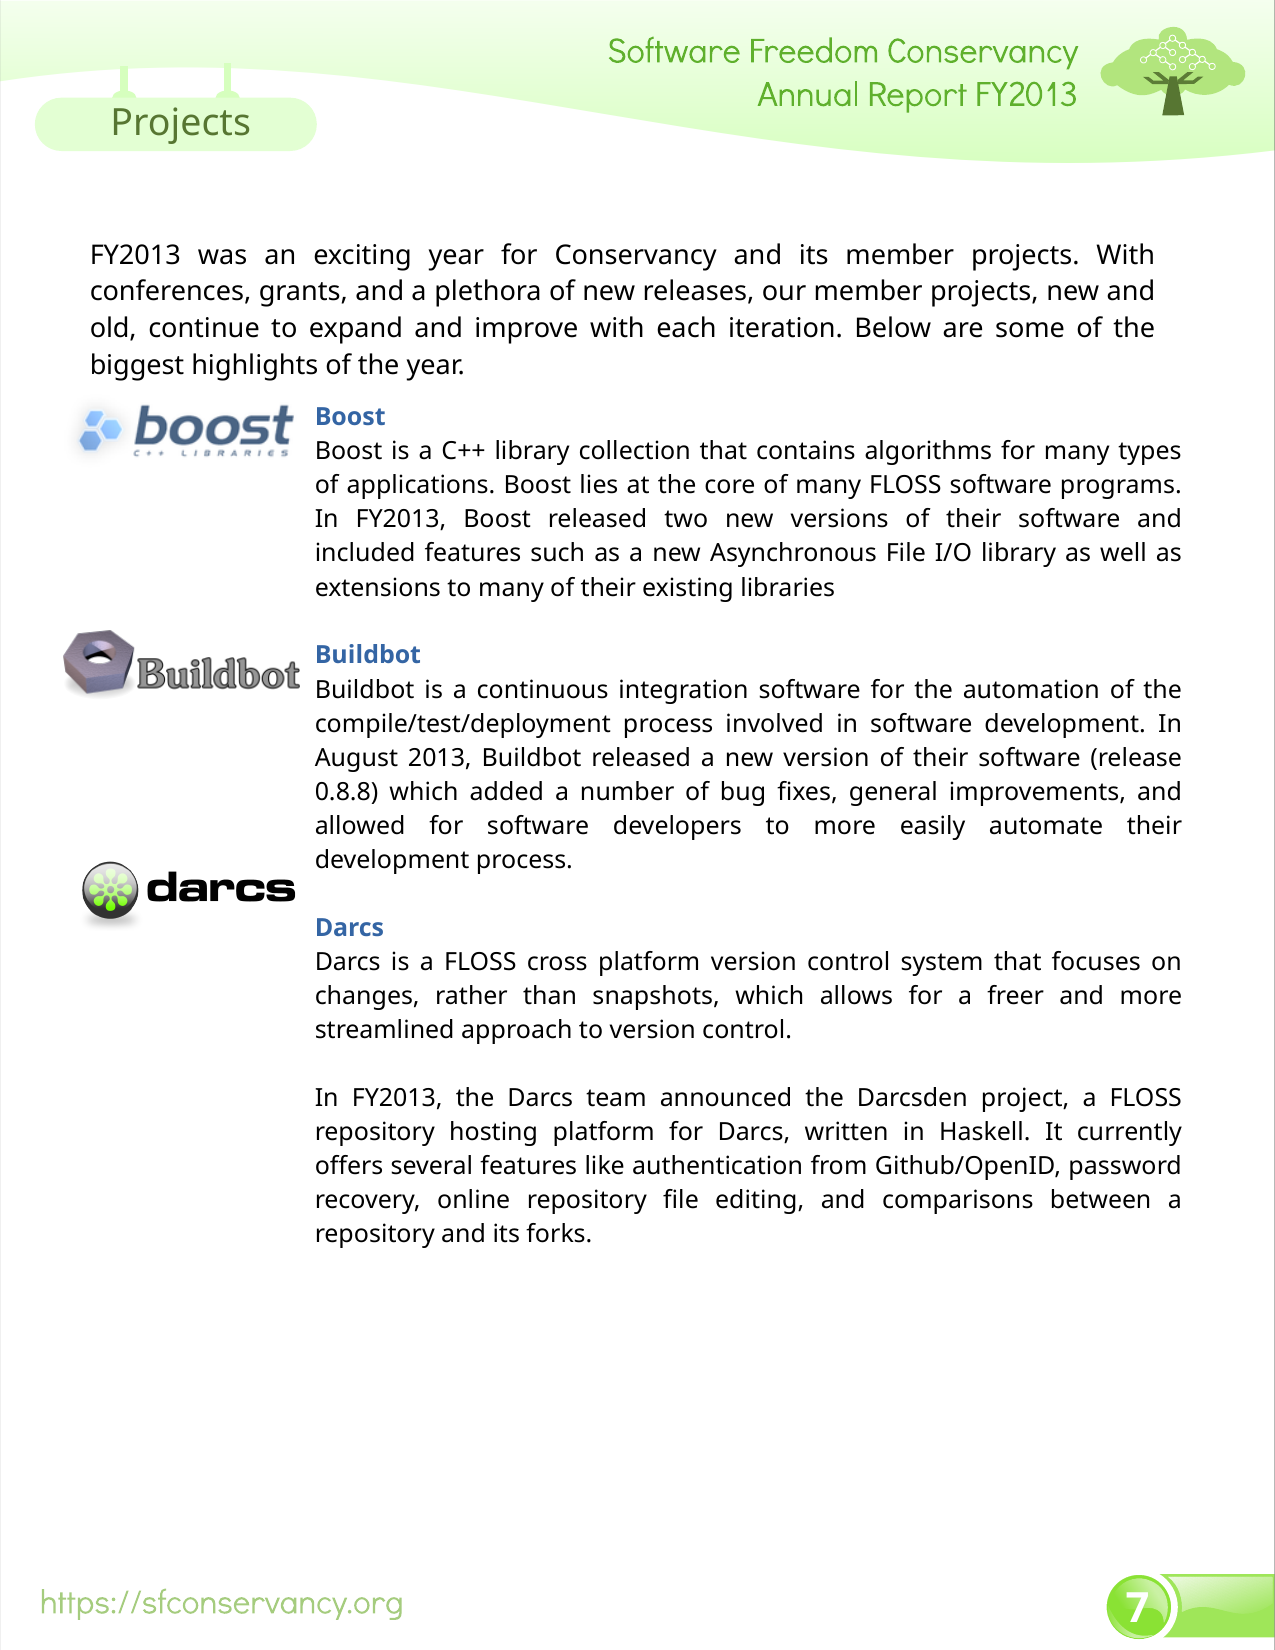

Projects
FY2013 was an exciting year for Conservancy and its member projects. With conferences, grants, and a plethora of new releases, our member projects, new and old, continue to expand and improve with each iteration. Below are some of the biggest highlights of the year.
Boost
Boost is a C++ library collection that contains algorithms for many types of applications. Boost lies at the core of many FLOSS software programs. In FY2013, Boost released two new versions of their software and included features such as a new Asynchronous File I/O library as well as extensions to many of their existing libraries
Buildbot
Buildbot is a continuous integration software for the automation of the compile/test/deployment process involved in software development. In August 2013, Buildbot released a new version of their software (release 0.8.8) which added a number of bug fixes, general improvements, and allowed for software developers to more easily automate their development process.
Darcs
Darcs is a FLOSS cross platform version control system that focuses on changes, rather than snapshots, which allows for a freer and more streamlined approach to version control.
In FY2013, the Darcs team announced the Darcsden project, a FLOSS repository hosting platform for Darcs, written in Haskell. It currently offers several features like authentication from Github/OpenID, password recovery, online repository file editing, and comparisons between a repository and its forks.